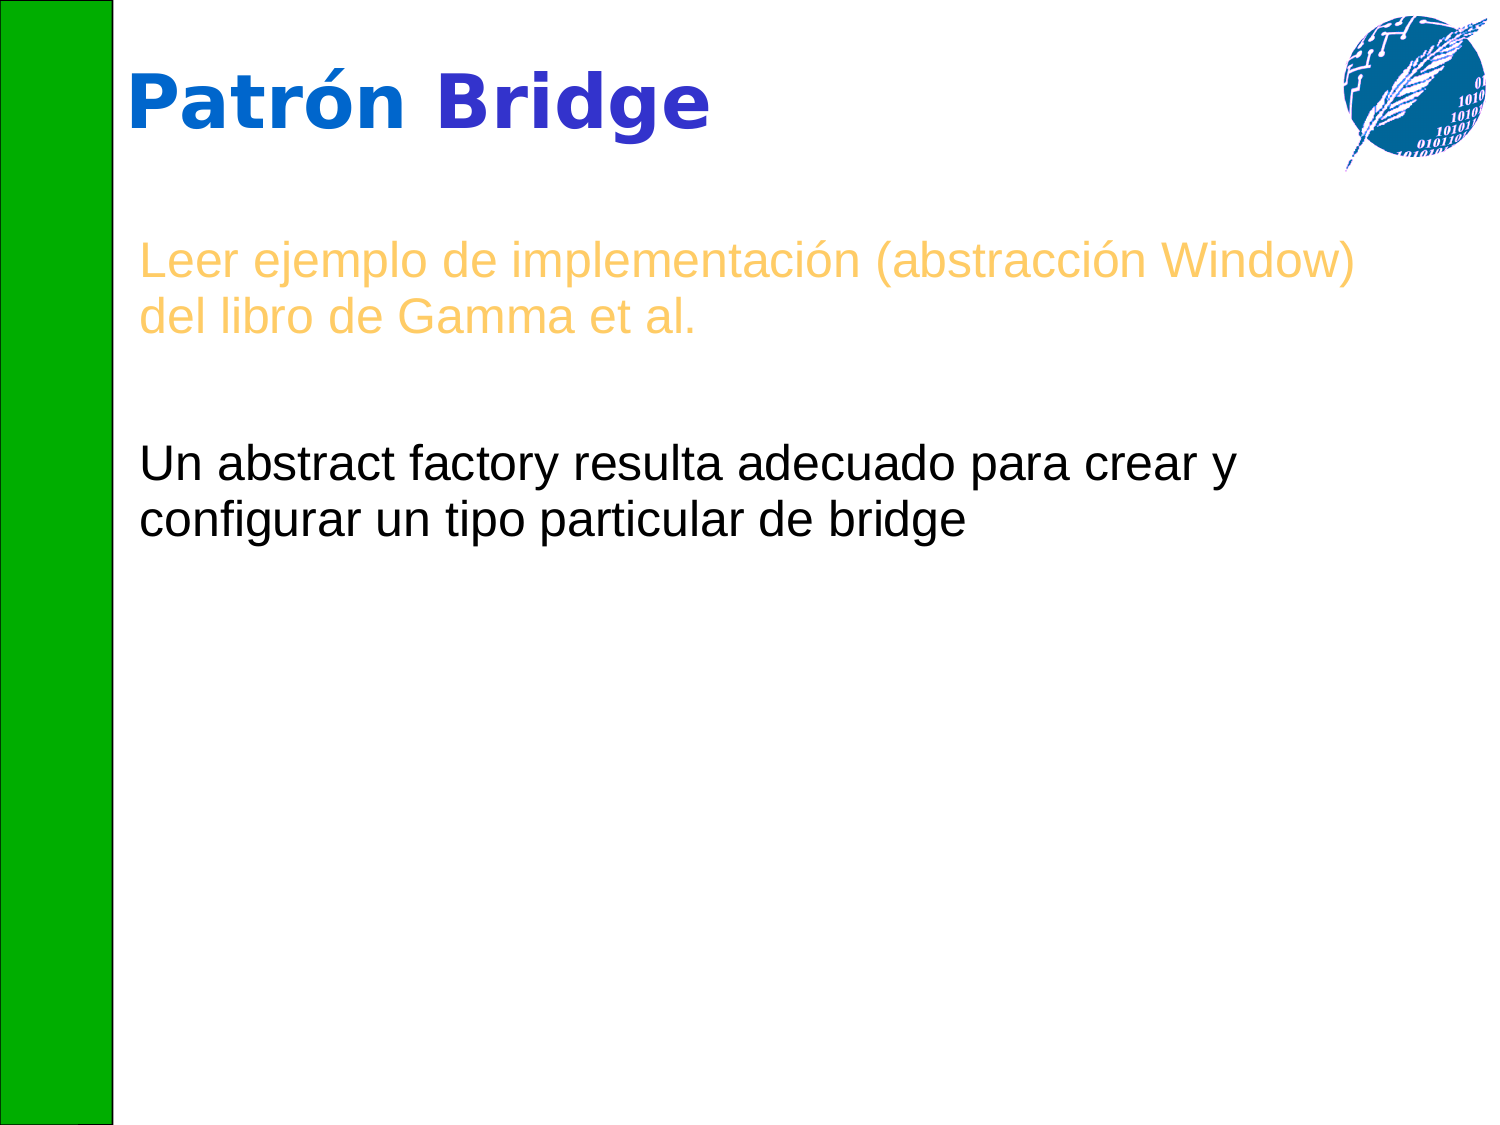

# Patrón Bridge
Leer ejemplo de implementación (abstracción Window) del libro de Gamma et al.
Un abstract factory resulta adecuado para crear y configurar un tipo particular de bridge